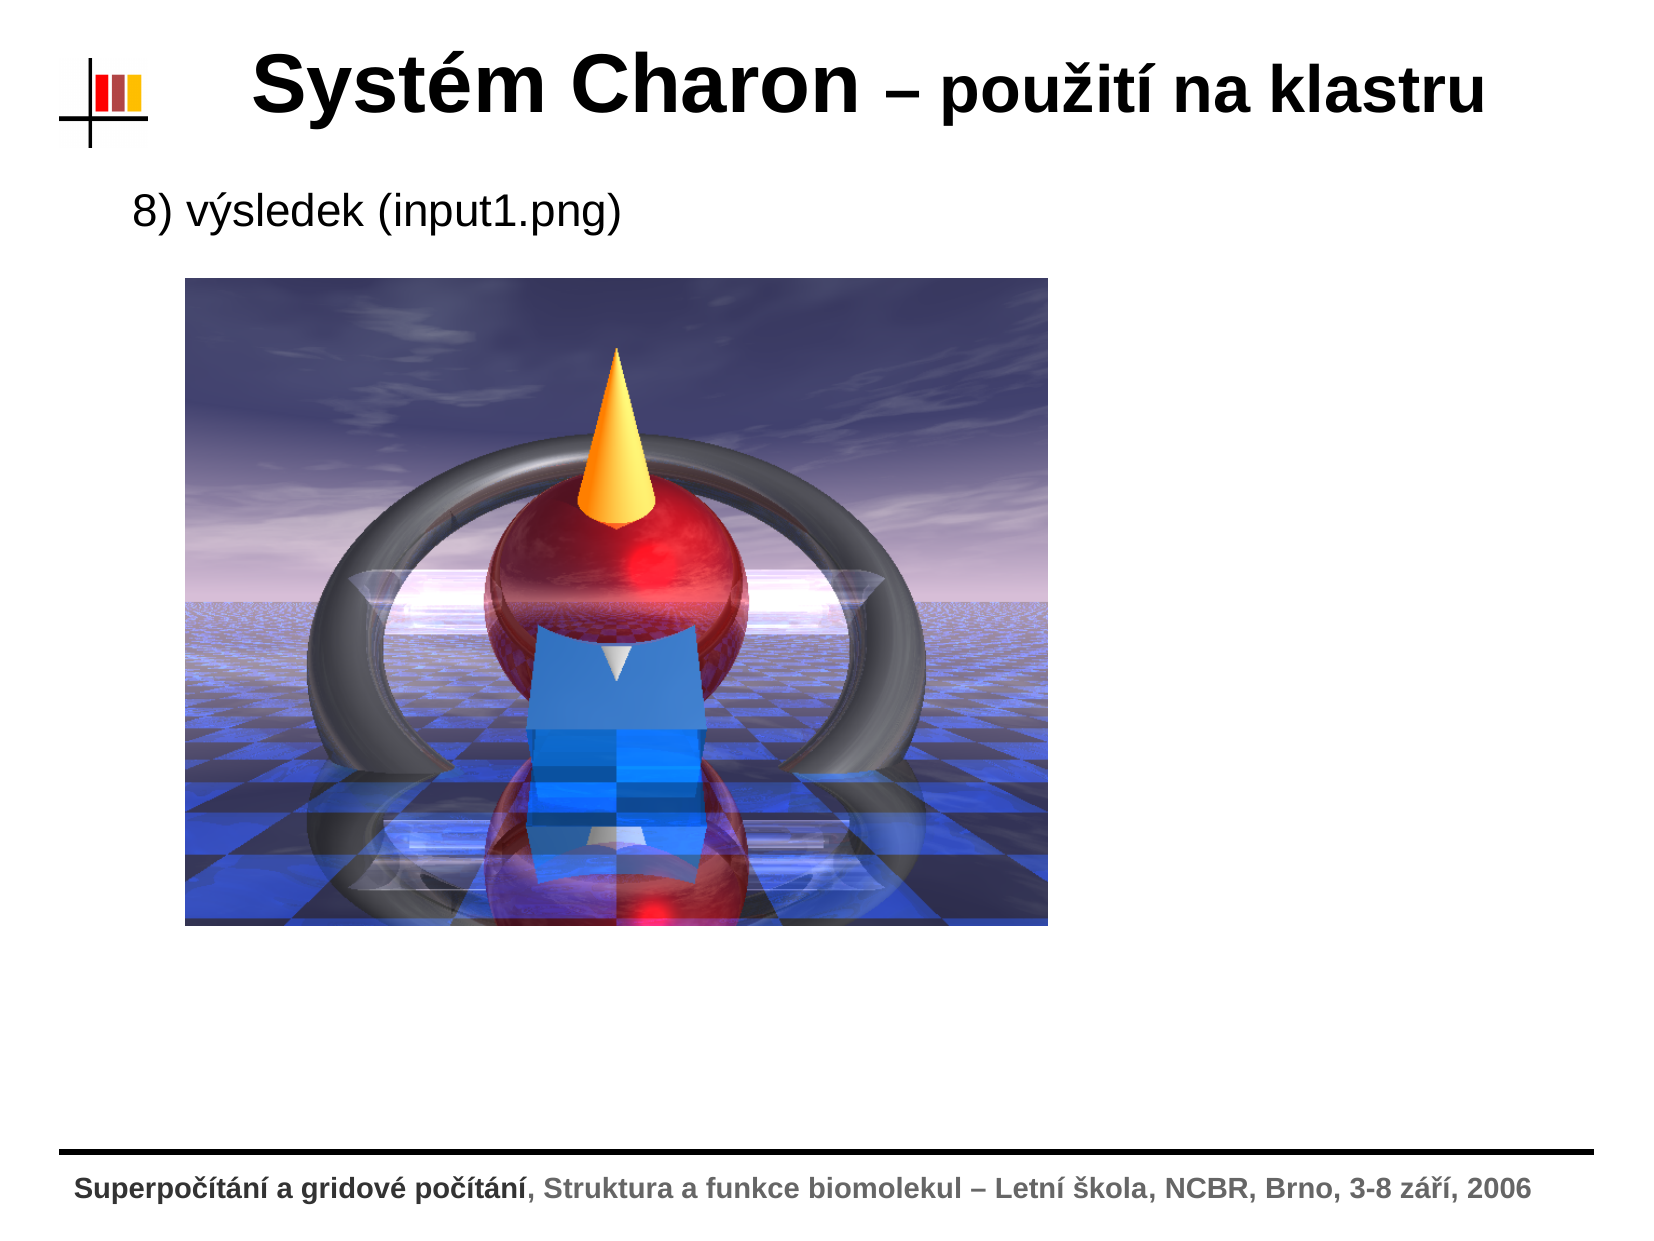

Systém Charon – použití na klastru
8) výsledek (input1.png)
Superpočítání a gridové počítání, Struktura a funkce biomolekul – Letní škola, NCBR, Brno, 3-8 září, 2006